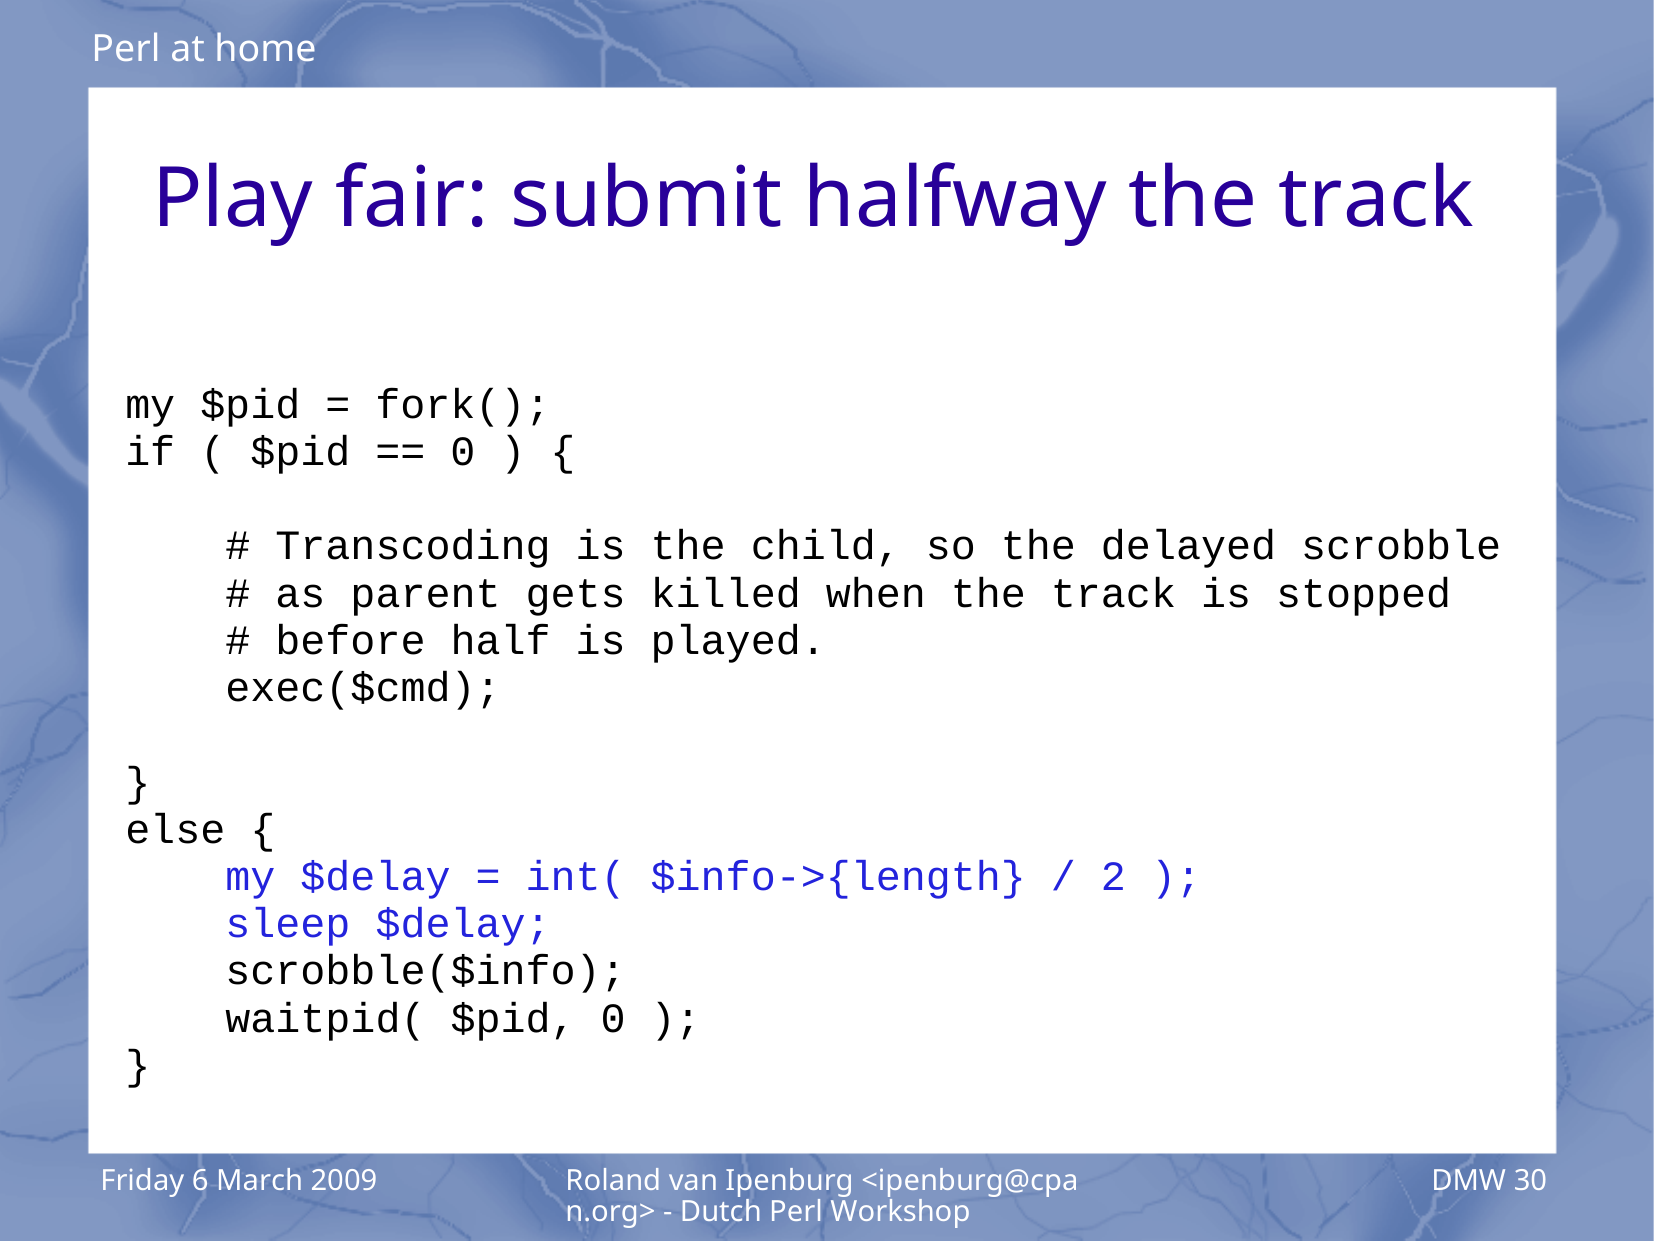

# Play fair: submit halfway the track
my $pid = fork();
if ( $pid == 0 ) {
 # Transcoding is the child, so the delayed scrobble
 # as parent gets killed when the track is stopped
 # before half is played.
 exec($cmd);
}
else {
 my $delay = int( $info->{length} / 2 );
 sleep $delay;
 scrobble($info);
 waitpid( $pid, 0 );
}
Friday 6 March 2009
Roland van Ipenburg <ipenburg@cpan.org> - Dutch Perl Workshop
30